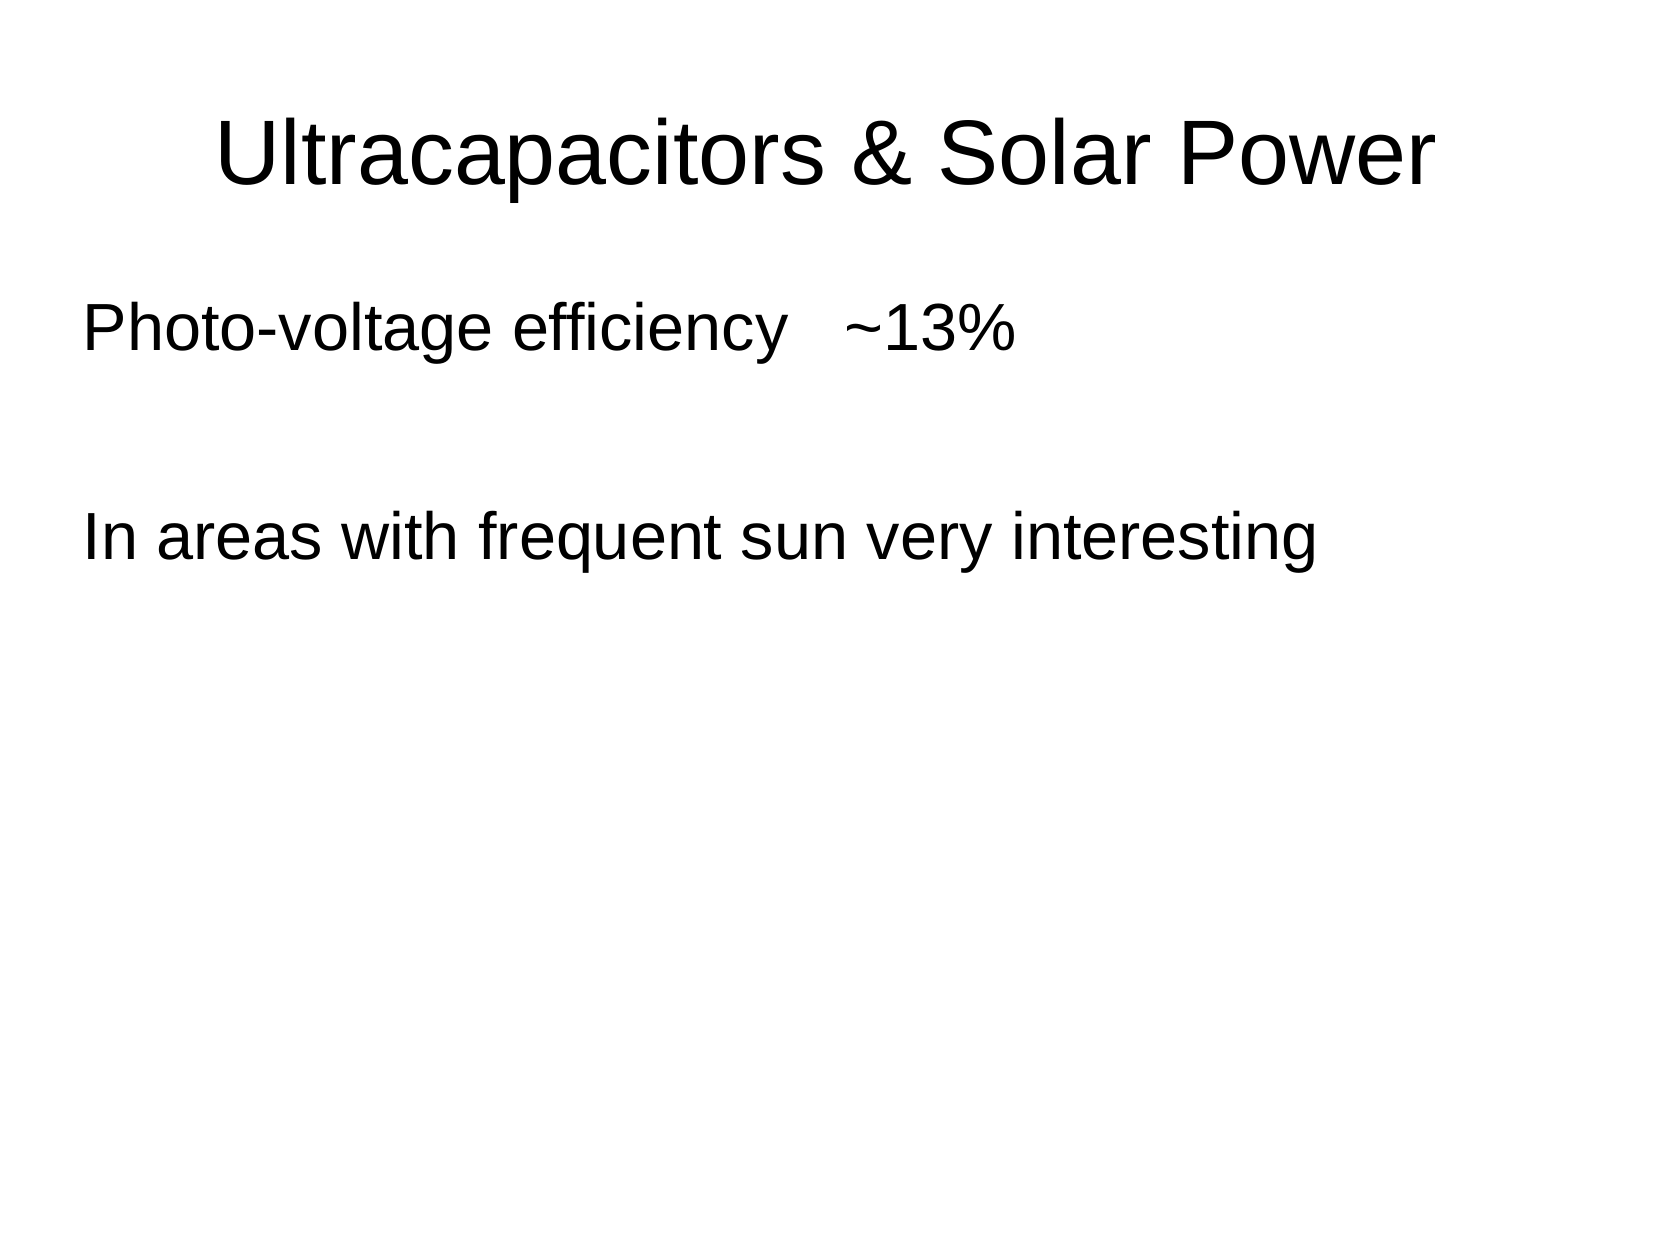

# Ultracapacitors & Solar Power
Photo-voltage efficiency ~13%
In areas with frequent sun very interesting